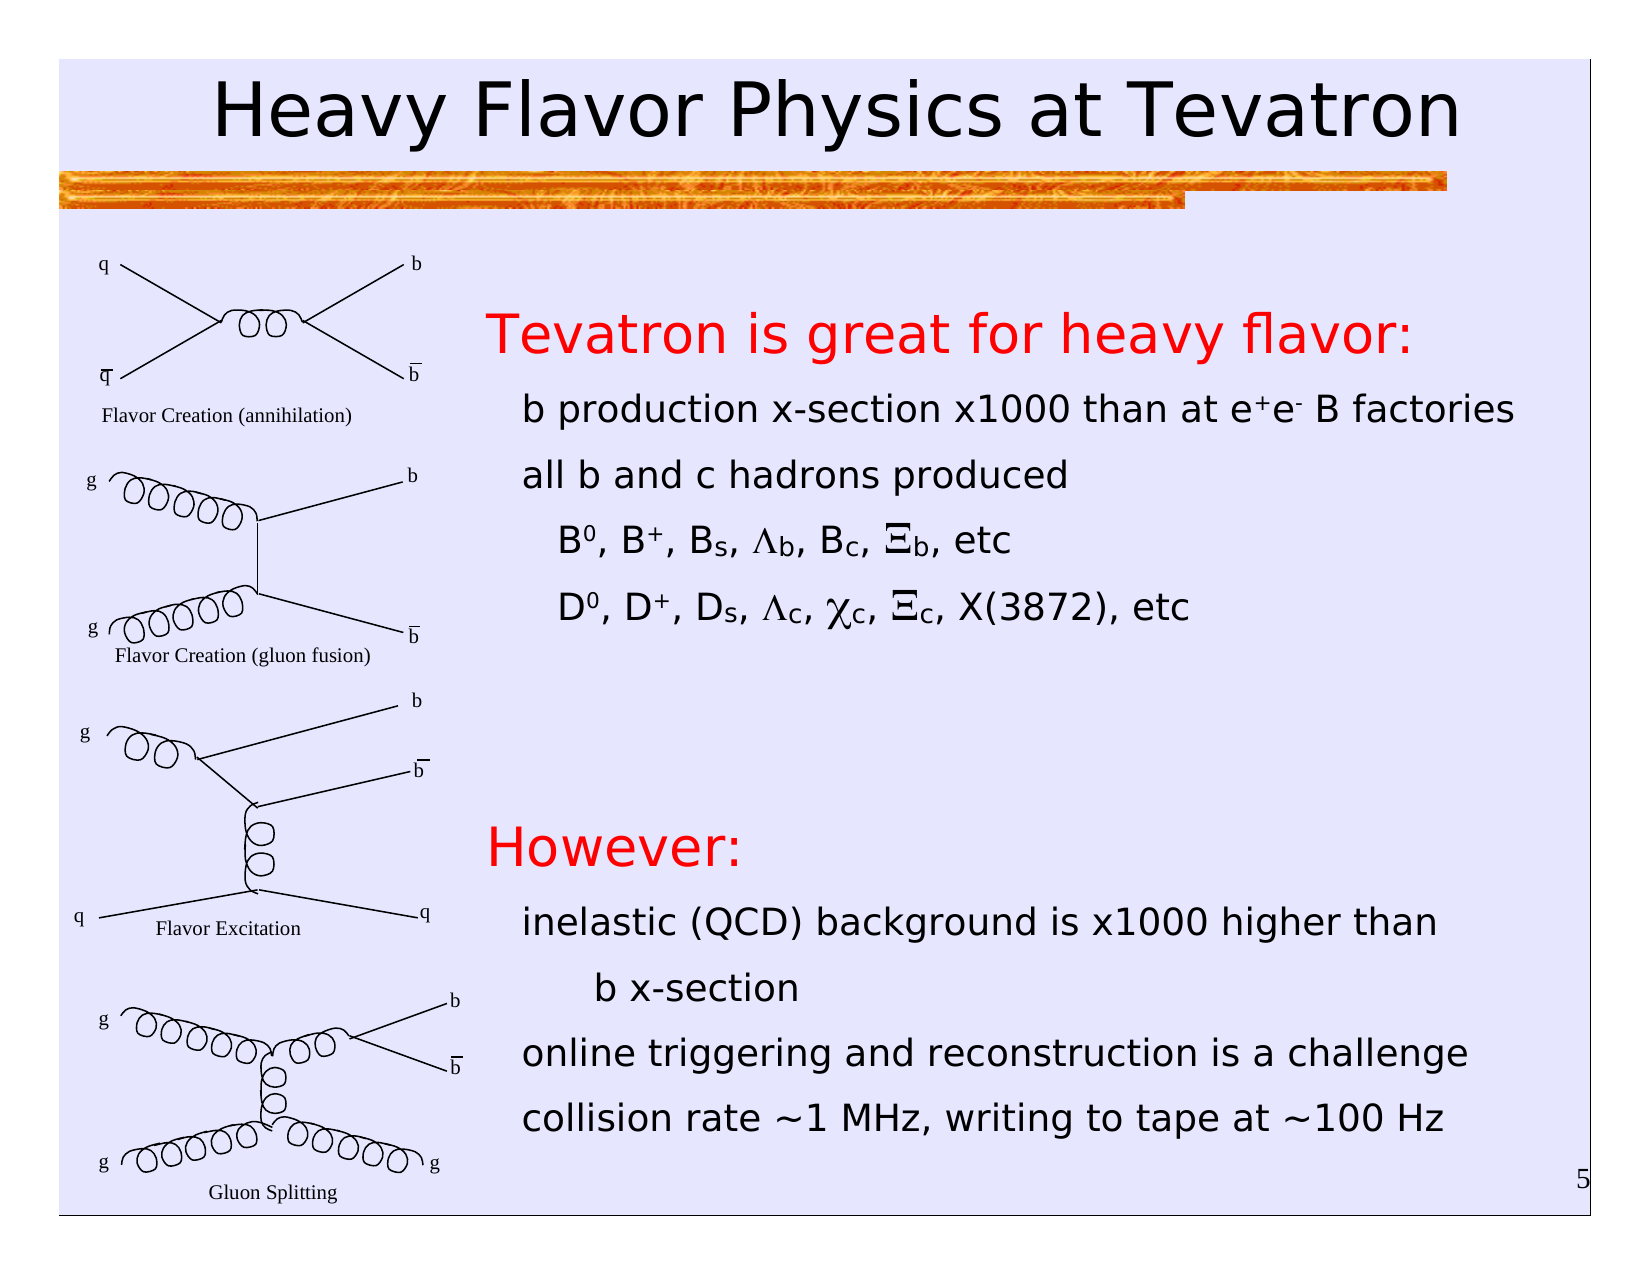

Heavy Flavor Physics at Tevatron
q
b
b
q
Flavor Creation (annihilation)
Tevatron is great for heavy flavor:
b production x-section x1000 than at e+e- B factories
all b and c hadrons produced
B0, B+, Bs, Lb, Bc, Xb, etc
D0, D+, Ds, Lc, cc, Xc, X(3872), etc
b
g
g
b
Flavor Creation (gluon fusion)
b
g
b
q
q
Flavor Excitation
However:
inelastic (QCD) background is x1000 higher than
 b x-section
online triggering and reconstruction is a challenge
collision rate ~1 MHz, writing to tape at ~100 Hz
b
g
b
g
g
Gluon Splitting
5